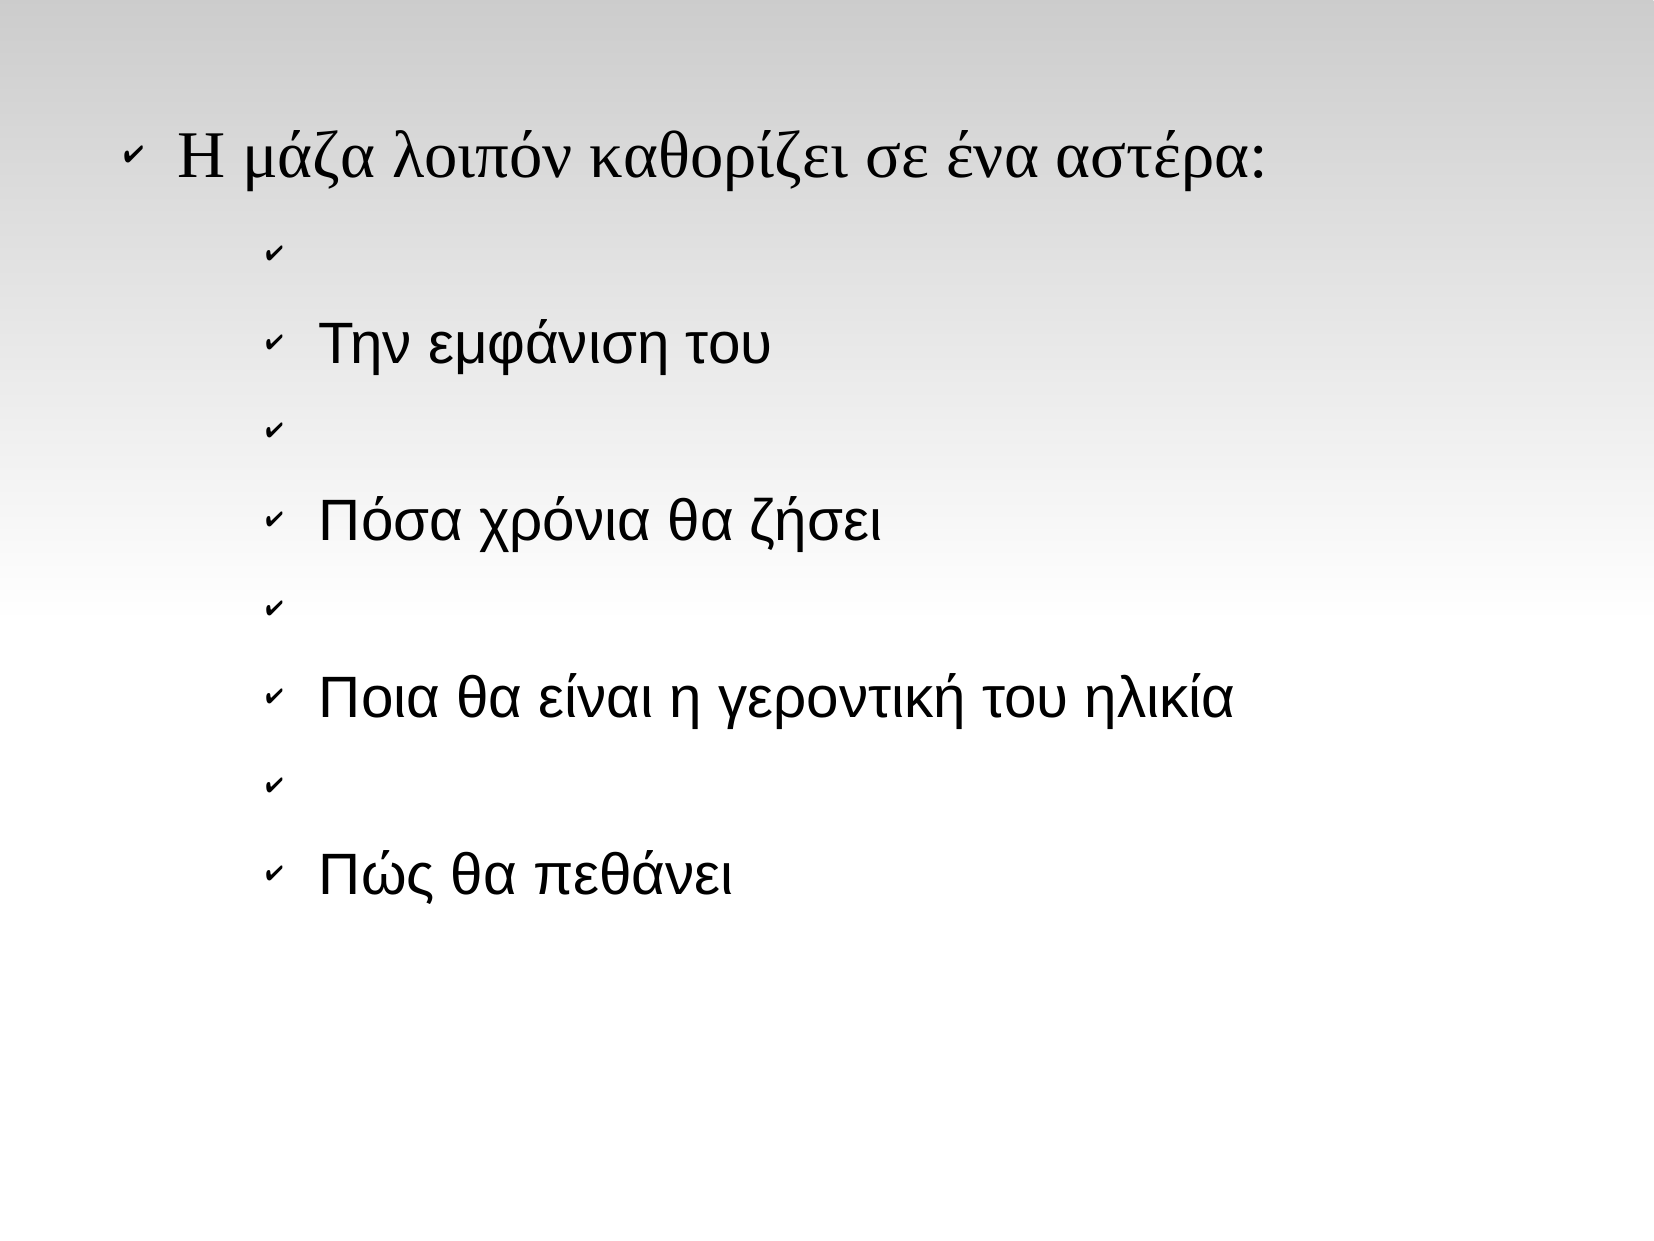

# Η μάζα λοιπόν καθορίζει σε ένα αστέρα:
Την εμφάνιση του
Πόσα χρόνια θα ζήσει
Ποια θα είναι η γεροντική του ηλικία
Πώς θα πεθάνει